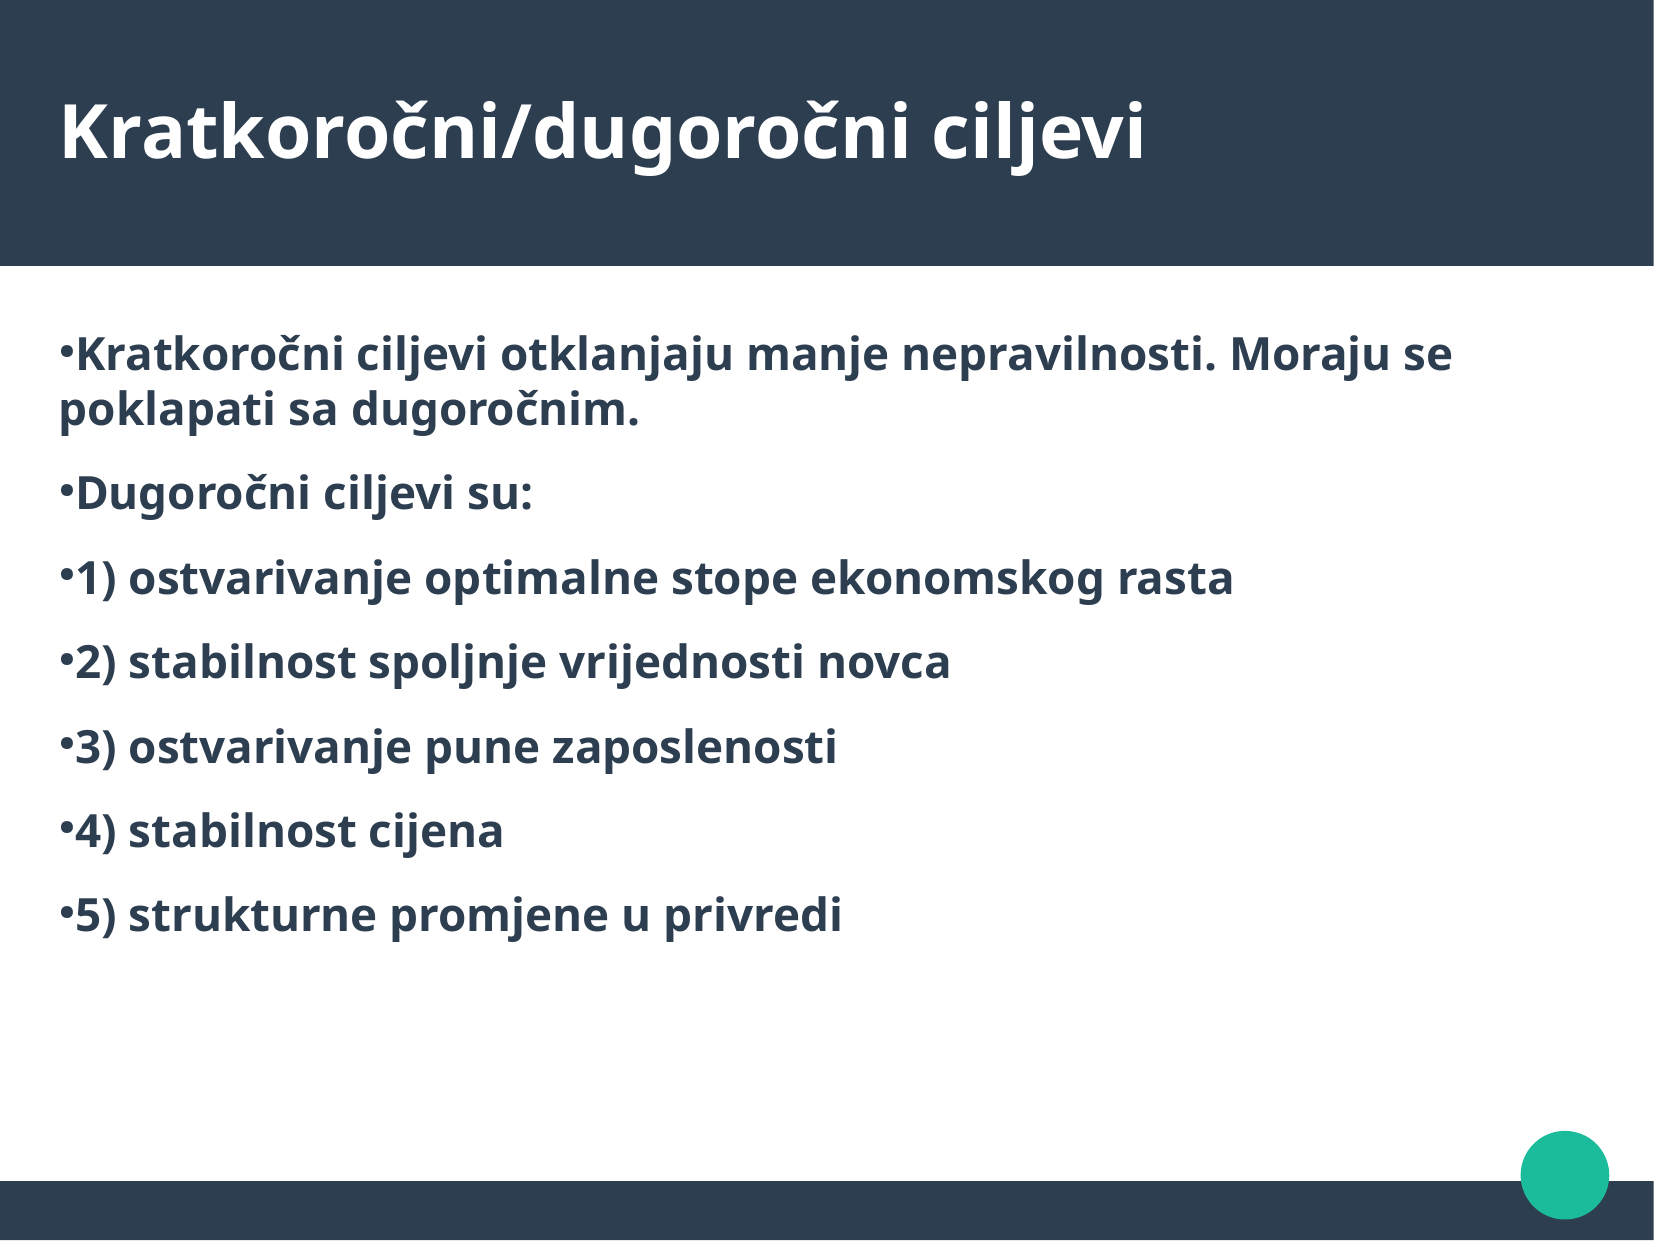

# Kratkoročni/dugoročni ciljevi
Kratkoročni ciljevi otklanjaju manje nepravilnosti. Moraju se poklapati sa dugoročnim.
Dugoročni ciljevi su:
1) ostvarivanje optimalne stope ekonomskog rasta
2) stabilnost spoljnje vrijednosti novca
3) ostvarivanje pune zaposlenosti
4) stabilnost cijena
5) strukturne promjene u privredi